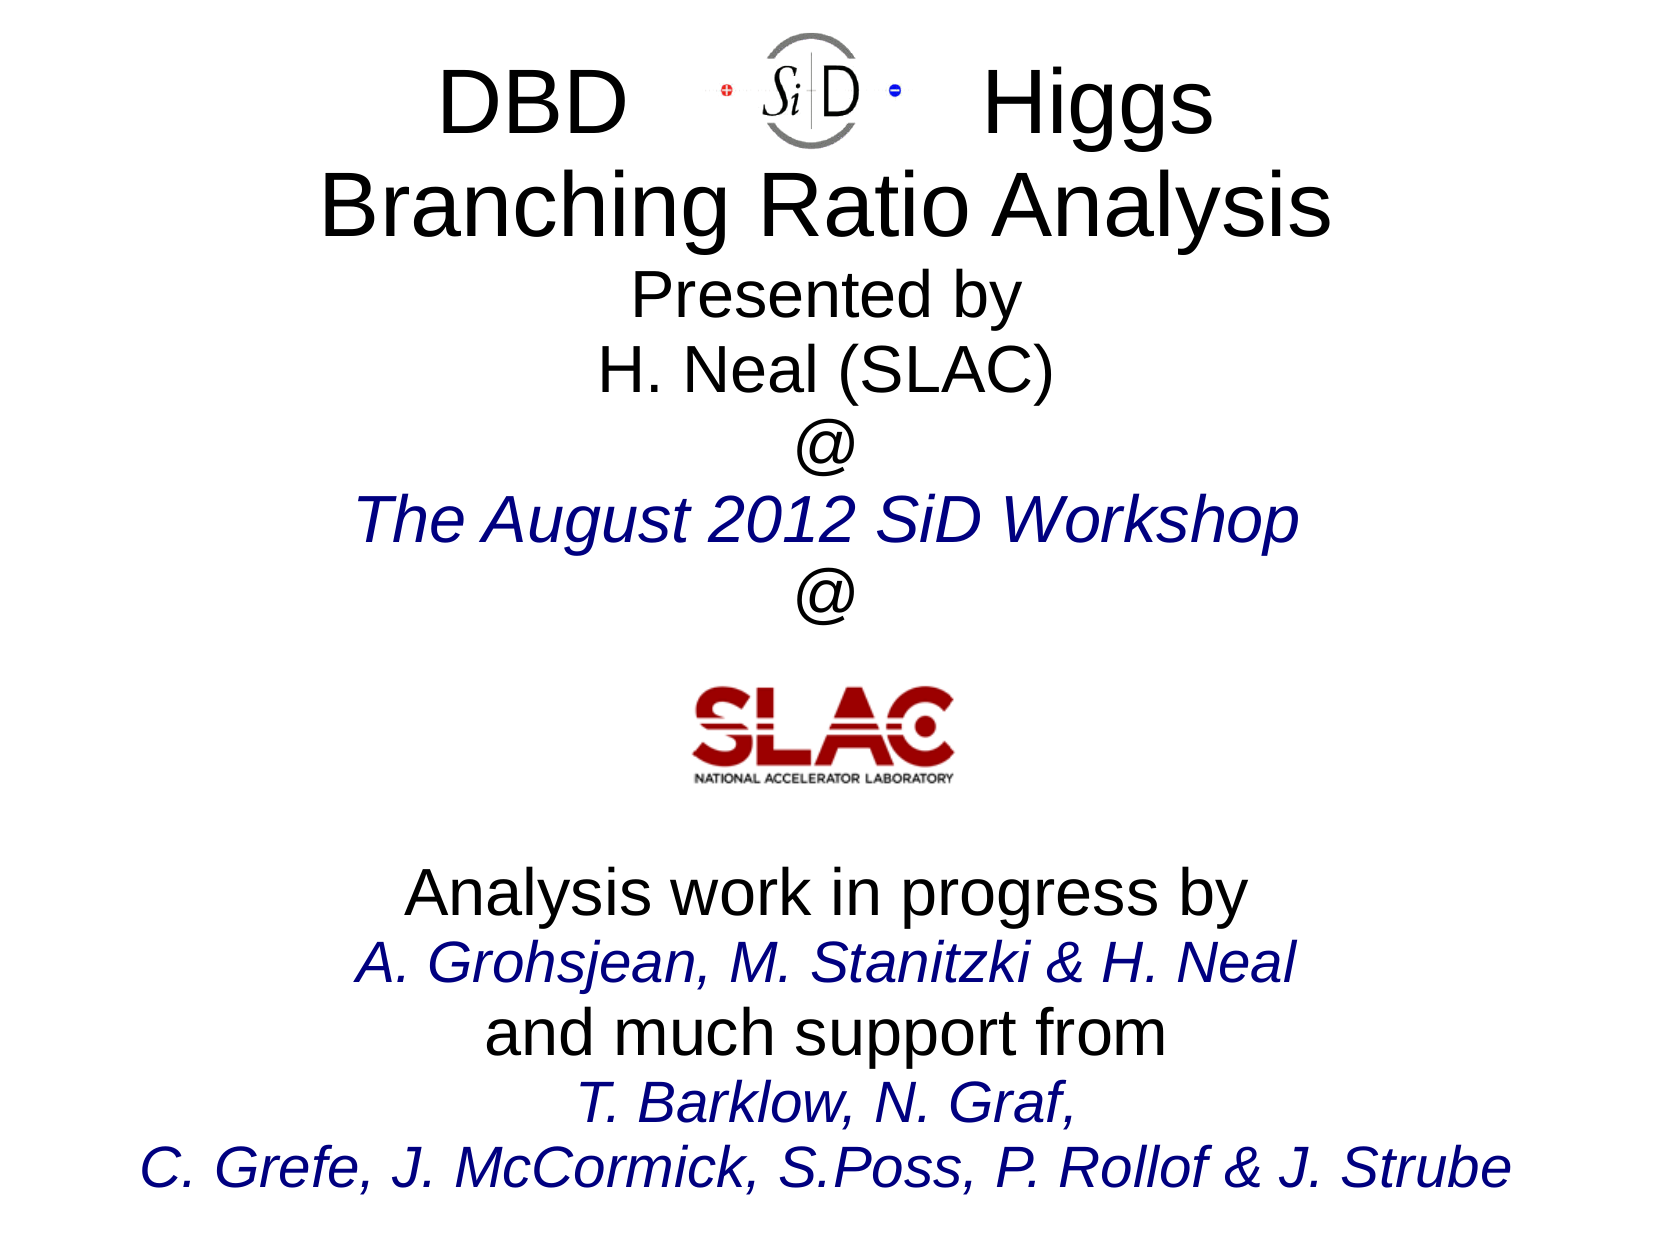

# DBD SiD Higgs Branching Ratio Analysis
Presented by
H. Neal (SLAC)
@
The August 2012 SiD Workshop
@
Analysis work in progress by
A. Grohsjean, M. Stanitzki & H. Neal
and much support from
T. Barklow, N. Graf,
C. Grefe, J. McCormick, S.Poss, P. Rollof & J. Strube